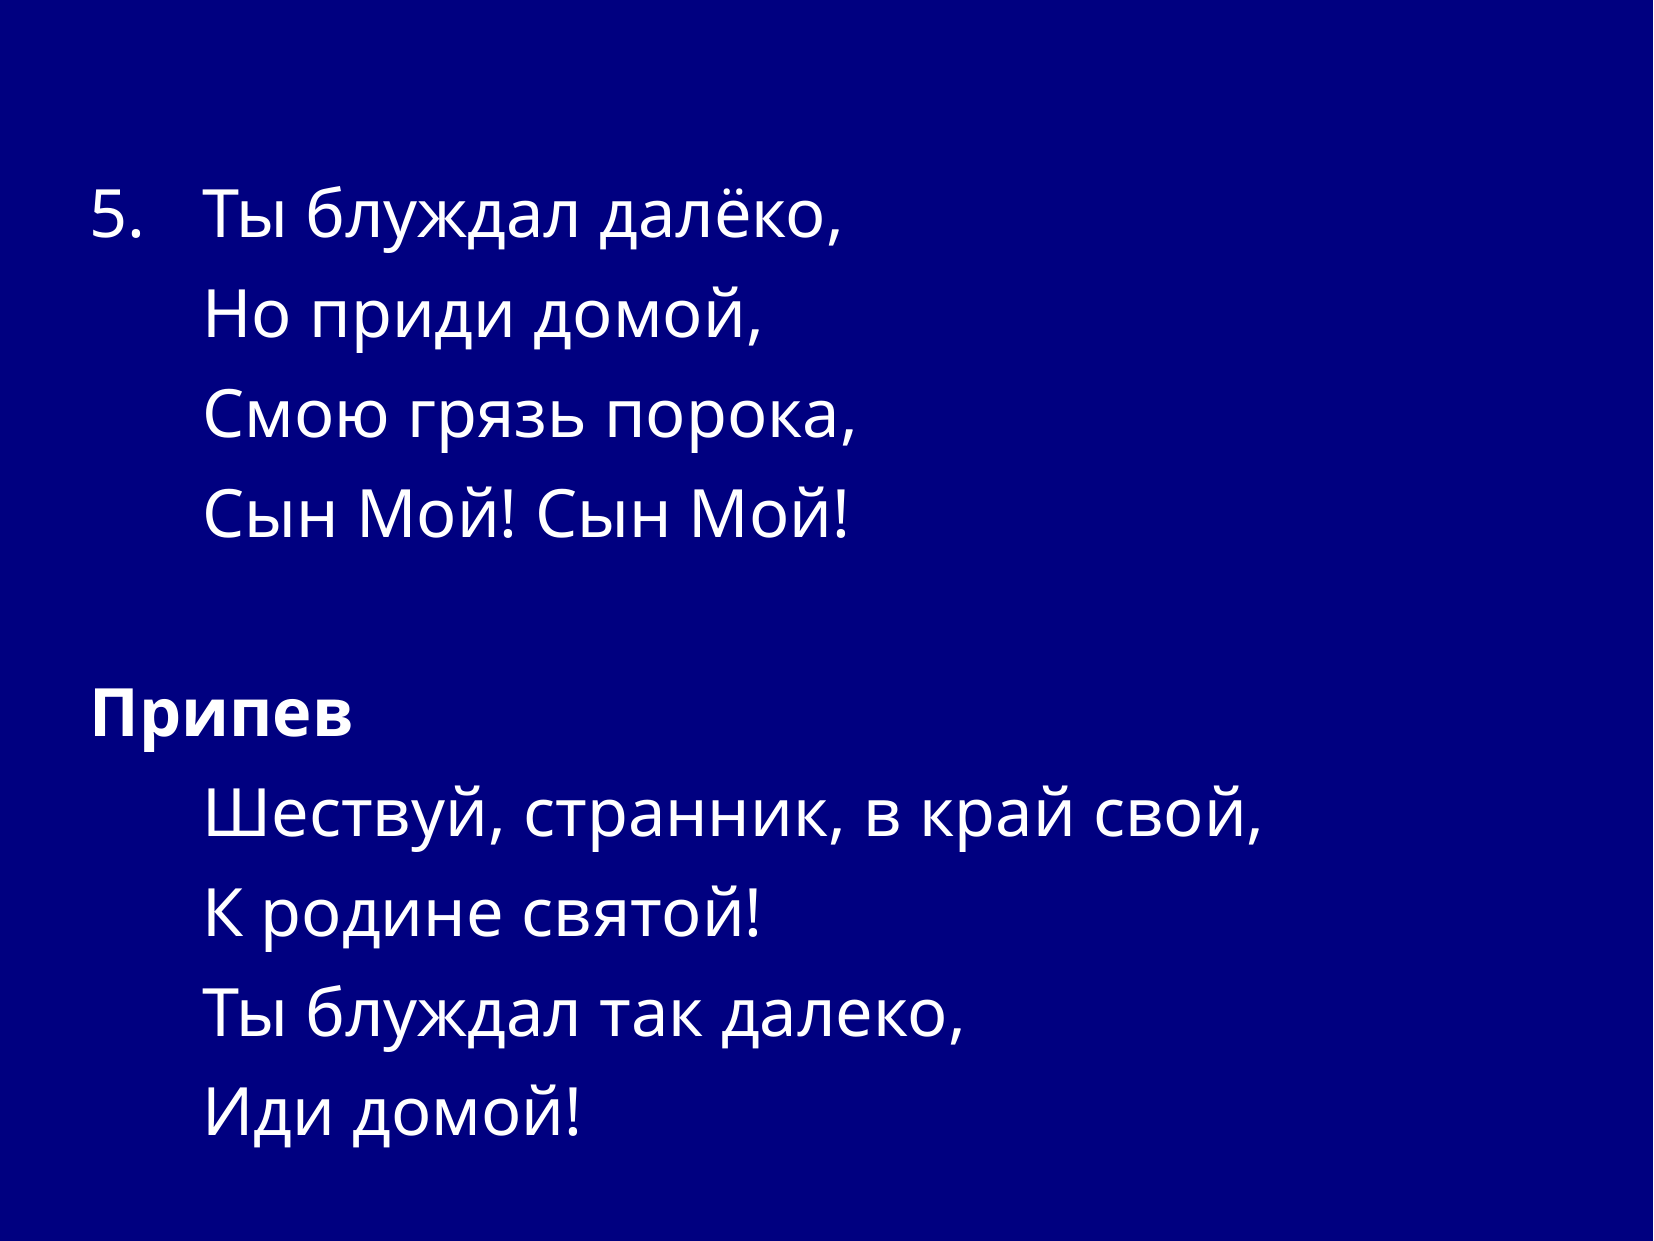

5.	Ты блуждал далёко,
	Но приди домой,
	Смою грязь порока,
	Сын Мой! Сын Мой!
Припев
	Шествуй, странник, в край свой,
	К родине святой!
	Ты блуждал так далеко,
	Иди домой!